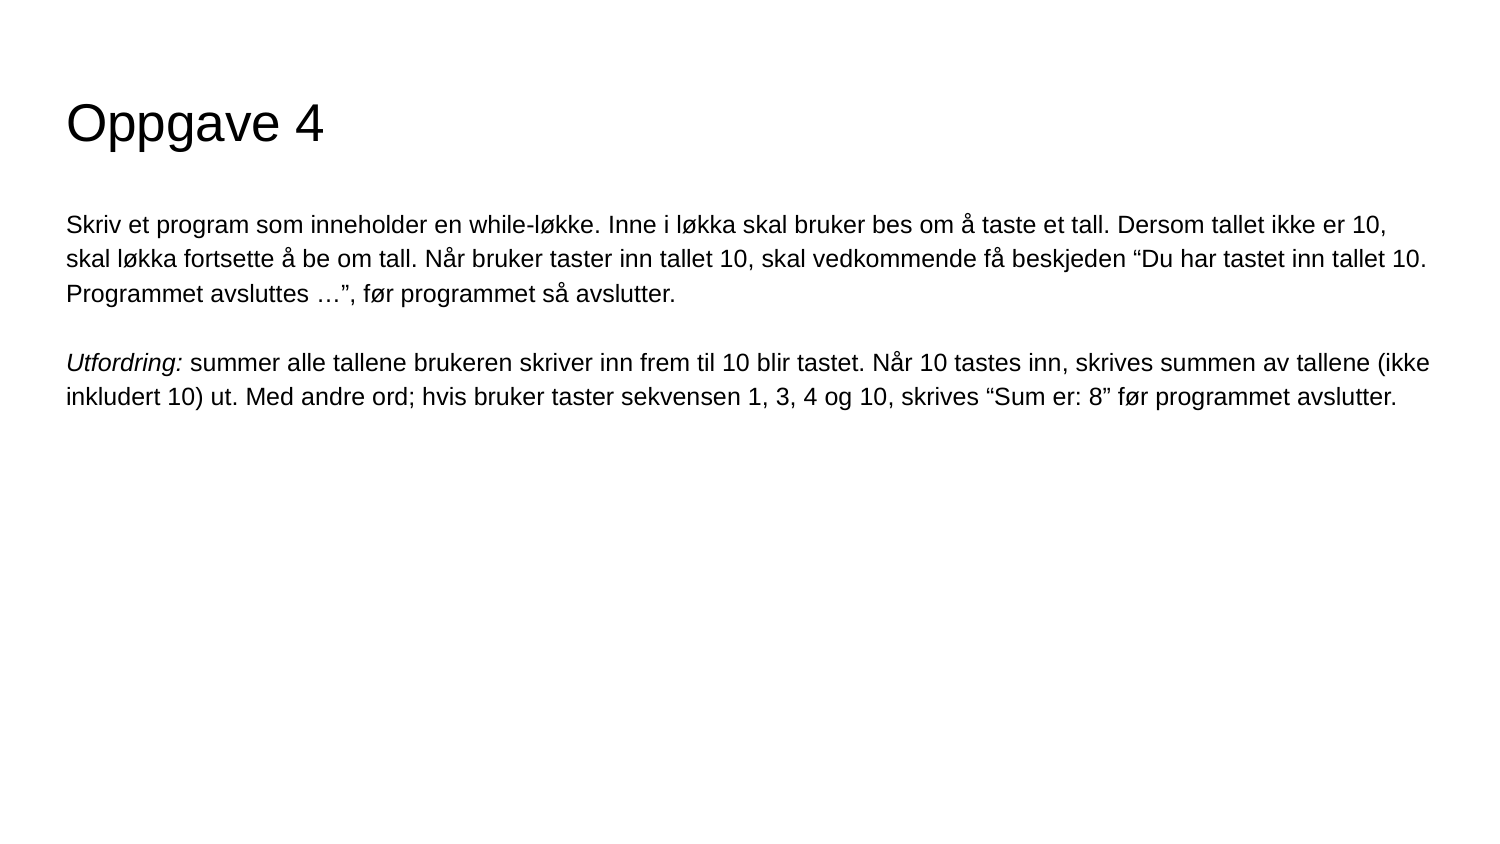

# Oppgave 4
Skriv et program som inneholder en while-løkke. Inne i løkka skal bruker bes om å taste et tall. Dersom tallet ikke er 10, skal løkka fortsette å be om tall. Når bruker taster inn tallet 10, skal vedkommende få beskjeden “Du har tastet inn tallet 10. Programmet avsluttes …”, før programmet så avslutter.
Utfordring: summer alle tallene brukeren skriver inn frem til 10 blir tastet. Når 10 tastes inn, skrives summen av tallene (ikke inkludert 10) ut. Med andre ord; hvis bruker taster sekvensen 1, 3, 4 og 10, skrives “Sum er: 8” før programmet avslutter.